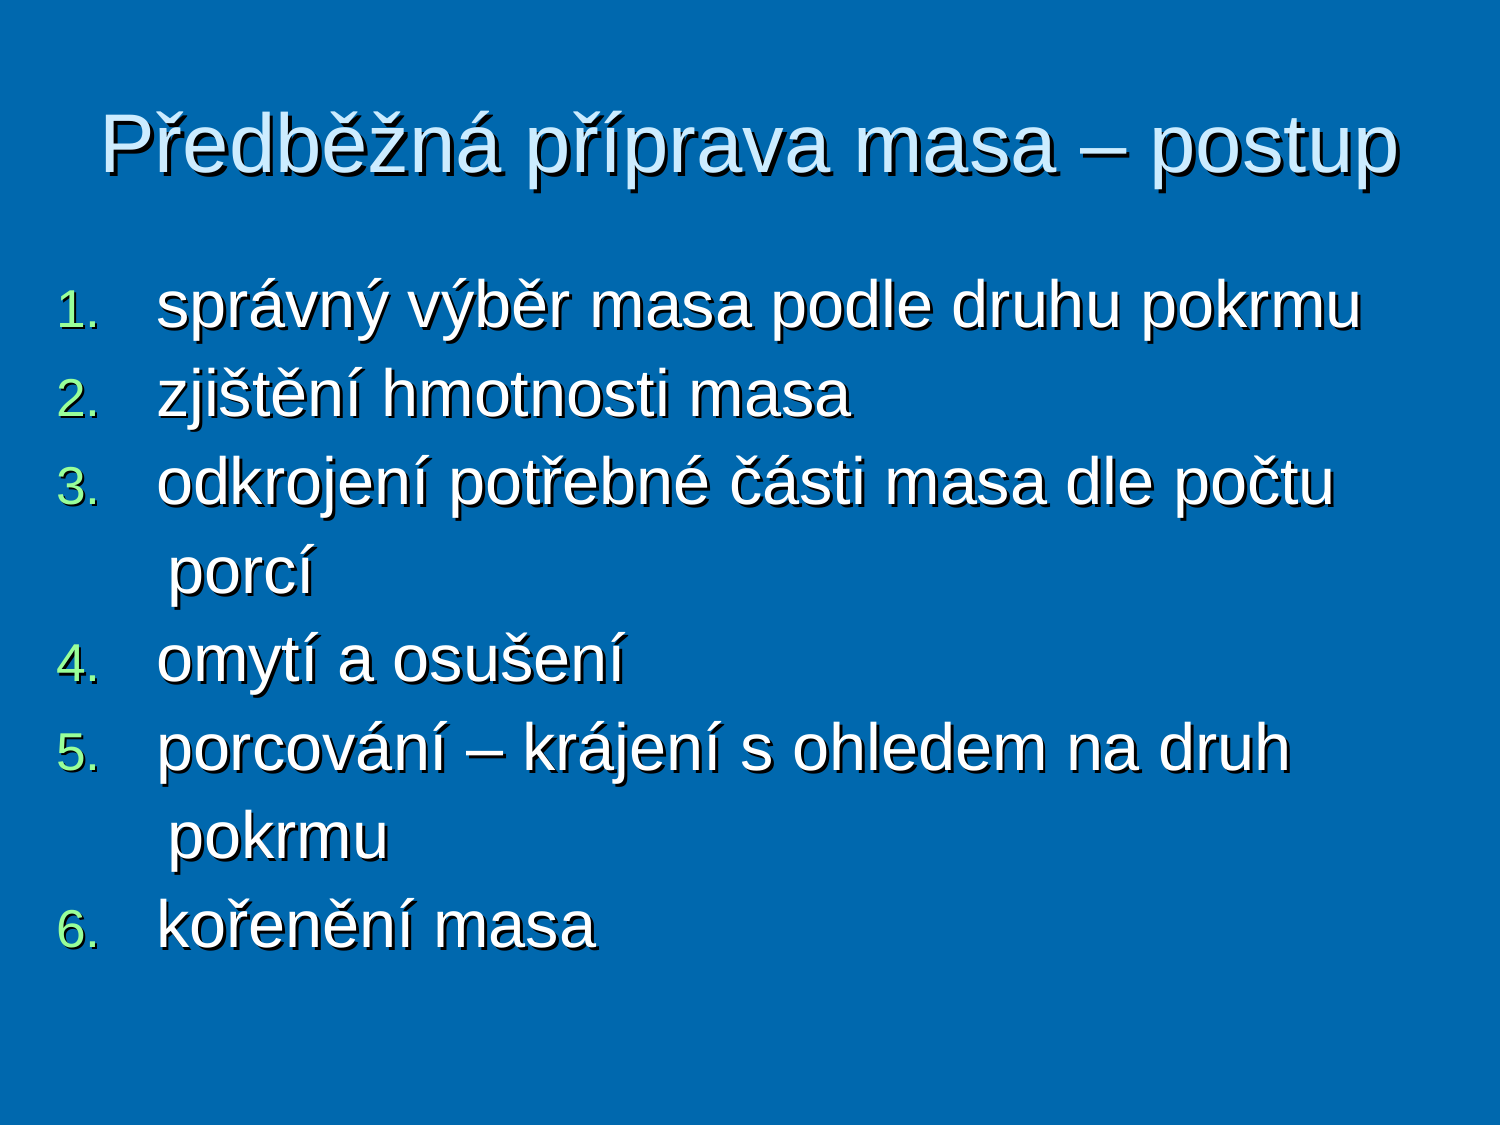

# Předběžná příprava masa – postup
správný výběr masa podle druhu pokrmu
zjištění hmotnosti masa
odkrojení potřebné části masa dle počtu
 porcí
omytí a osušení
porcování – krájení s ohledem na druh
 pokrmu
kořenění masa